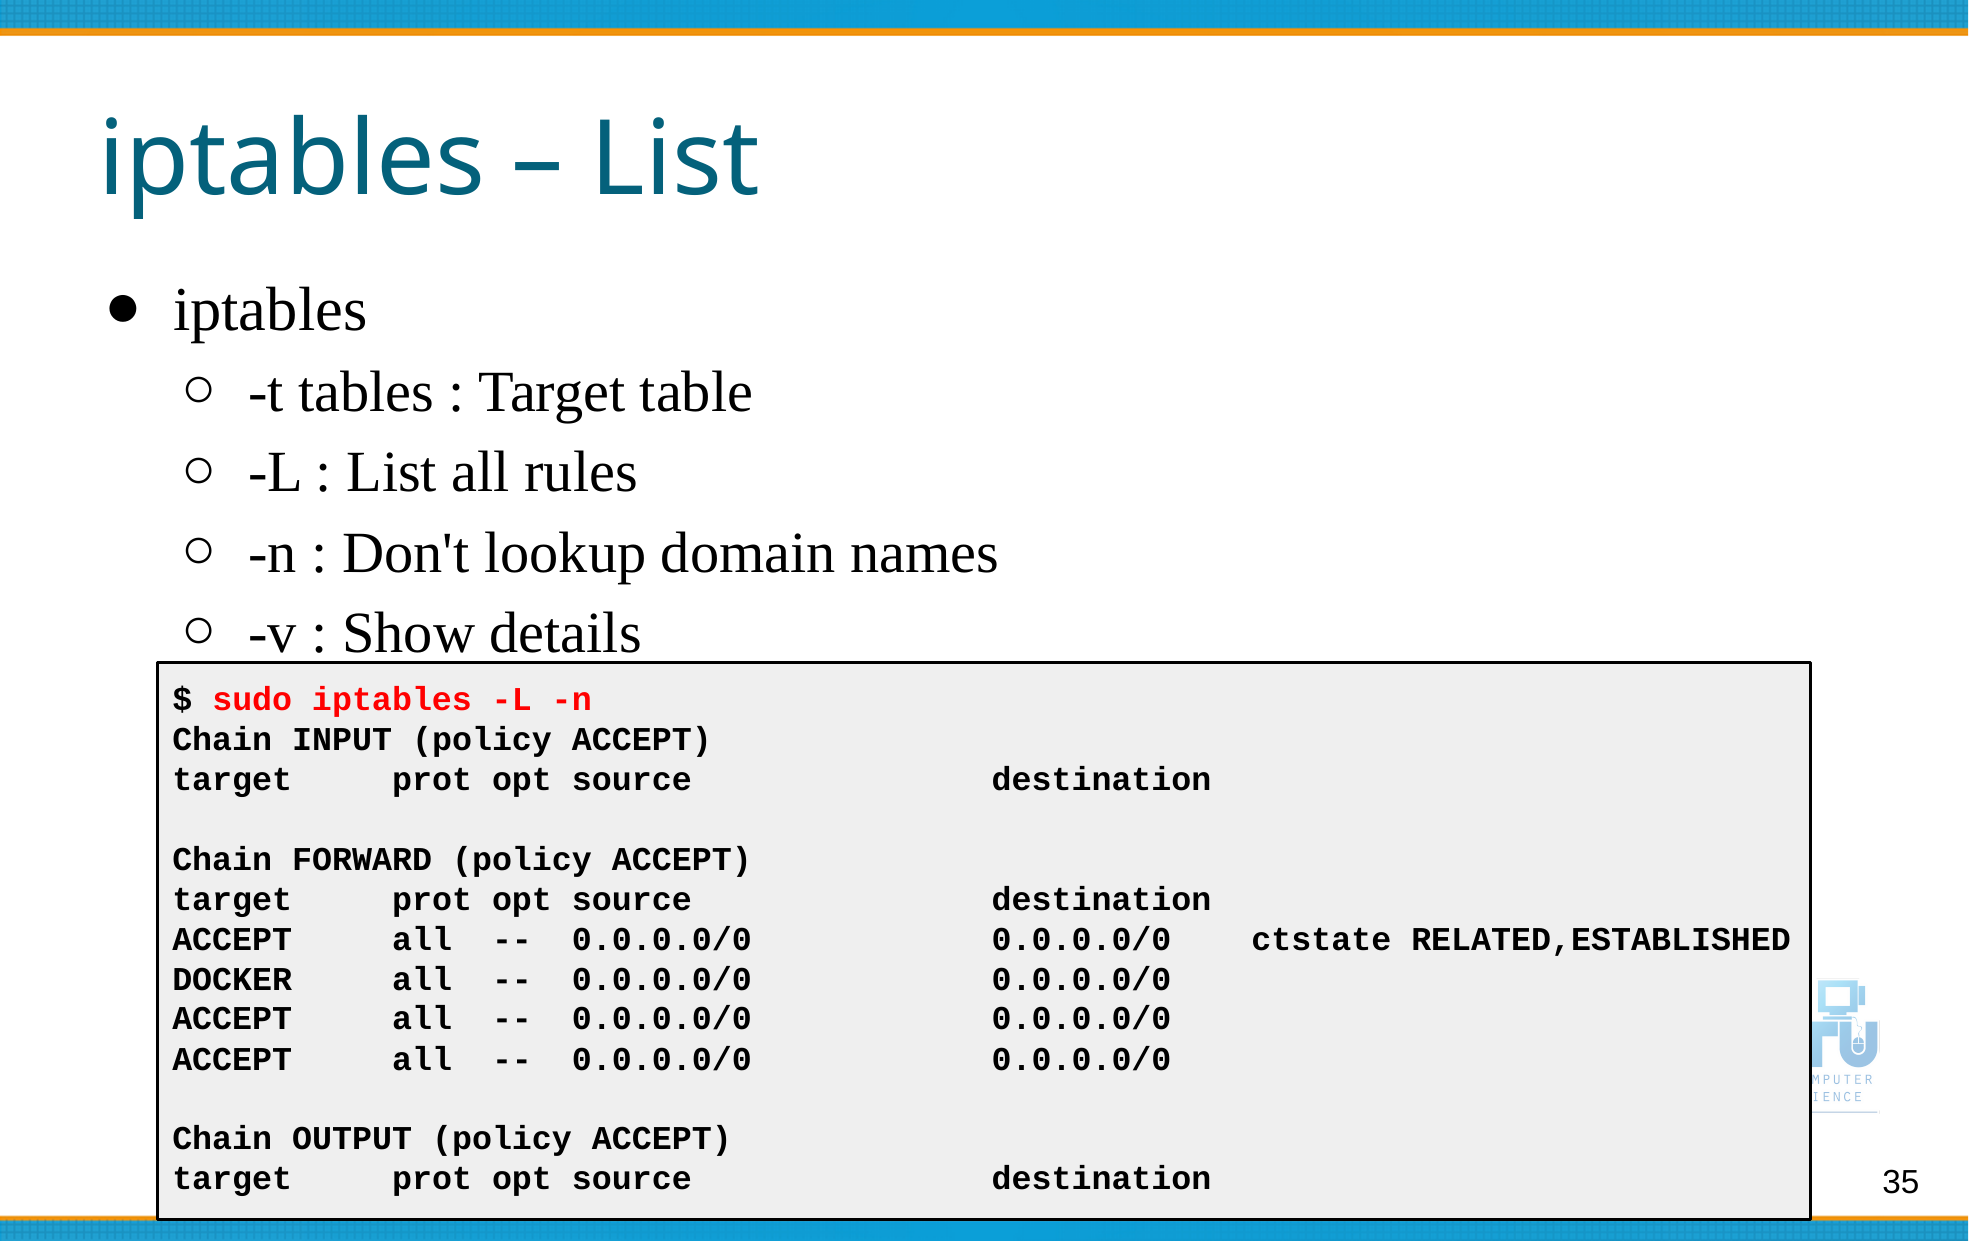

# iptables – List
iptables
-t tables : Target table
-L : List all rules
-n : Don't lookup domain names
-v : Show details
$ sudo iptables -L -n
Chain INPUT (policy ACCEPT)
target prot opt source destination
Chain FORWARD (policy ACCEPT)
target prot opt source destination
ACCEPT all -- 0.0.0.0/0 0.0.0.0/0 ctstate RELATED,ESTABLISHED
DOCKER all -- 0.0.0.0/0 0.0.0.0/0
ACCEPT all -- 0.0.0.0/0 0.0.0.0/0
ACCEPT all -- 0.0.0.0/0 0.0.0.0/0
Chain OUTPUT (policy ACCEPT)
target prot opt source destination